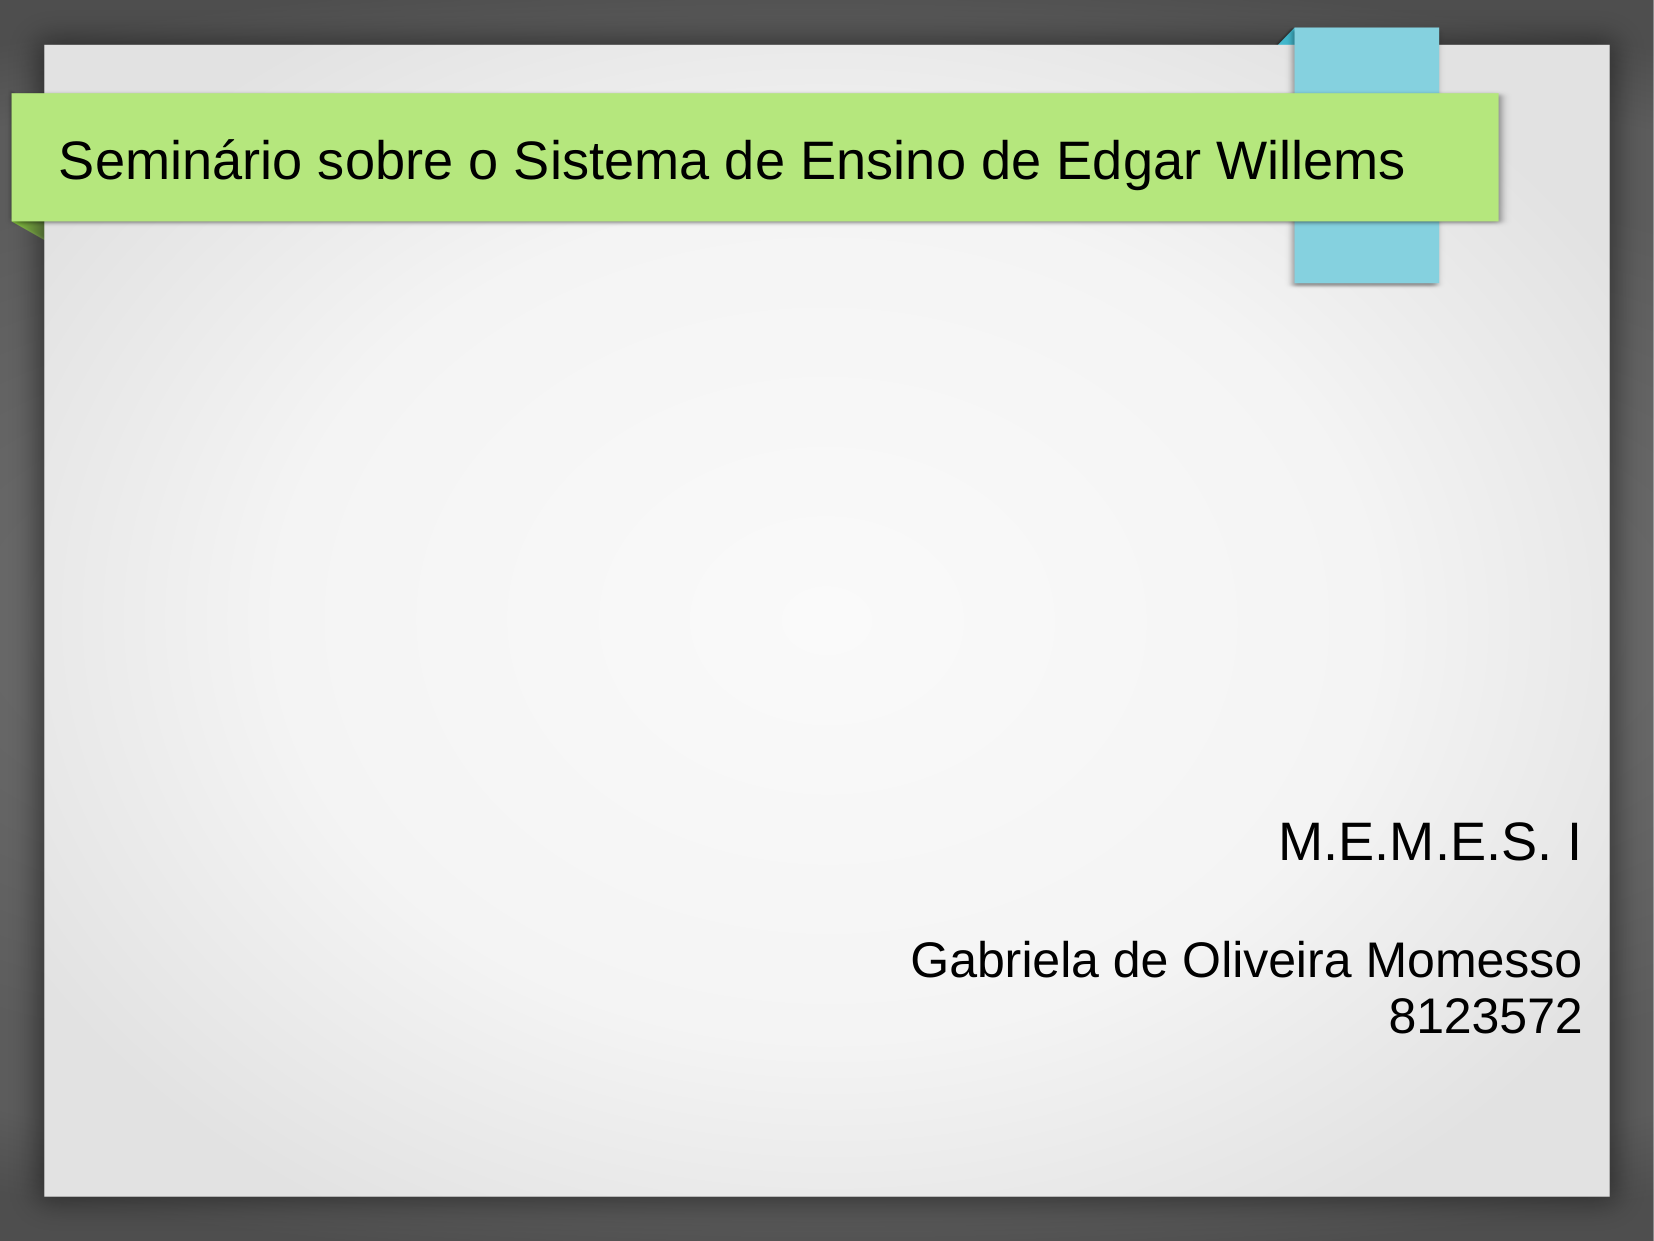

# Seminário sobre o Sistema de Ensino de Edgar Willems
M.E.M.E.S. I
Gabriela de Oliveira Momesso
8123572